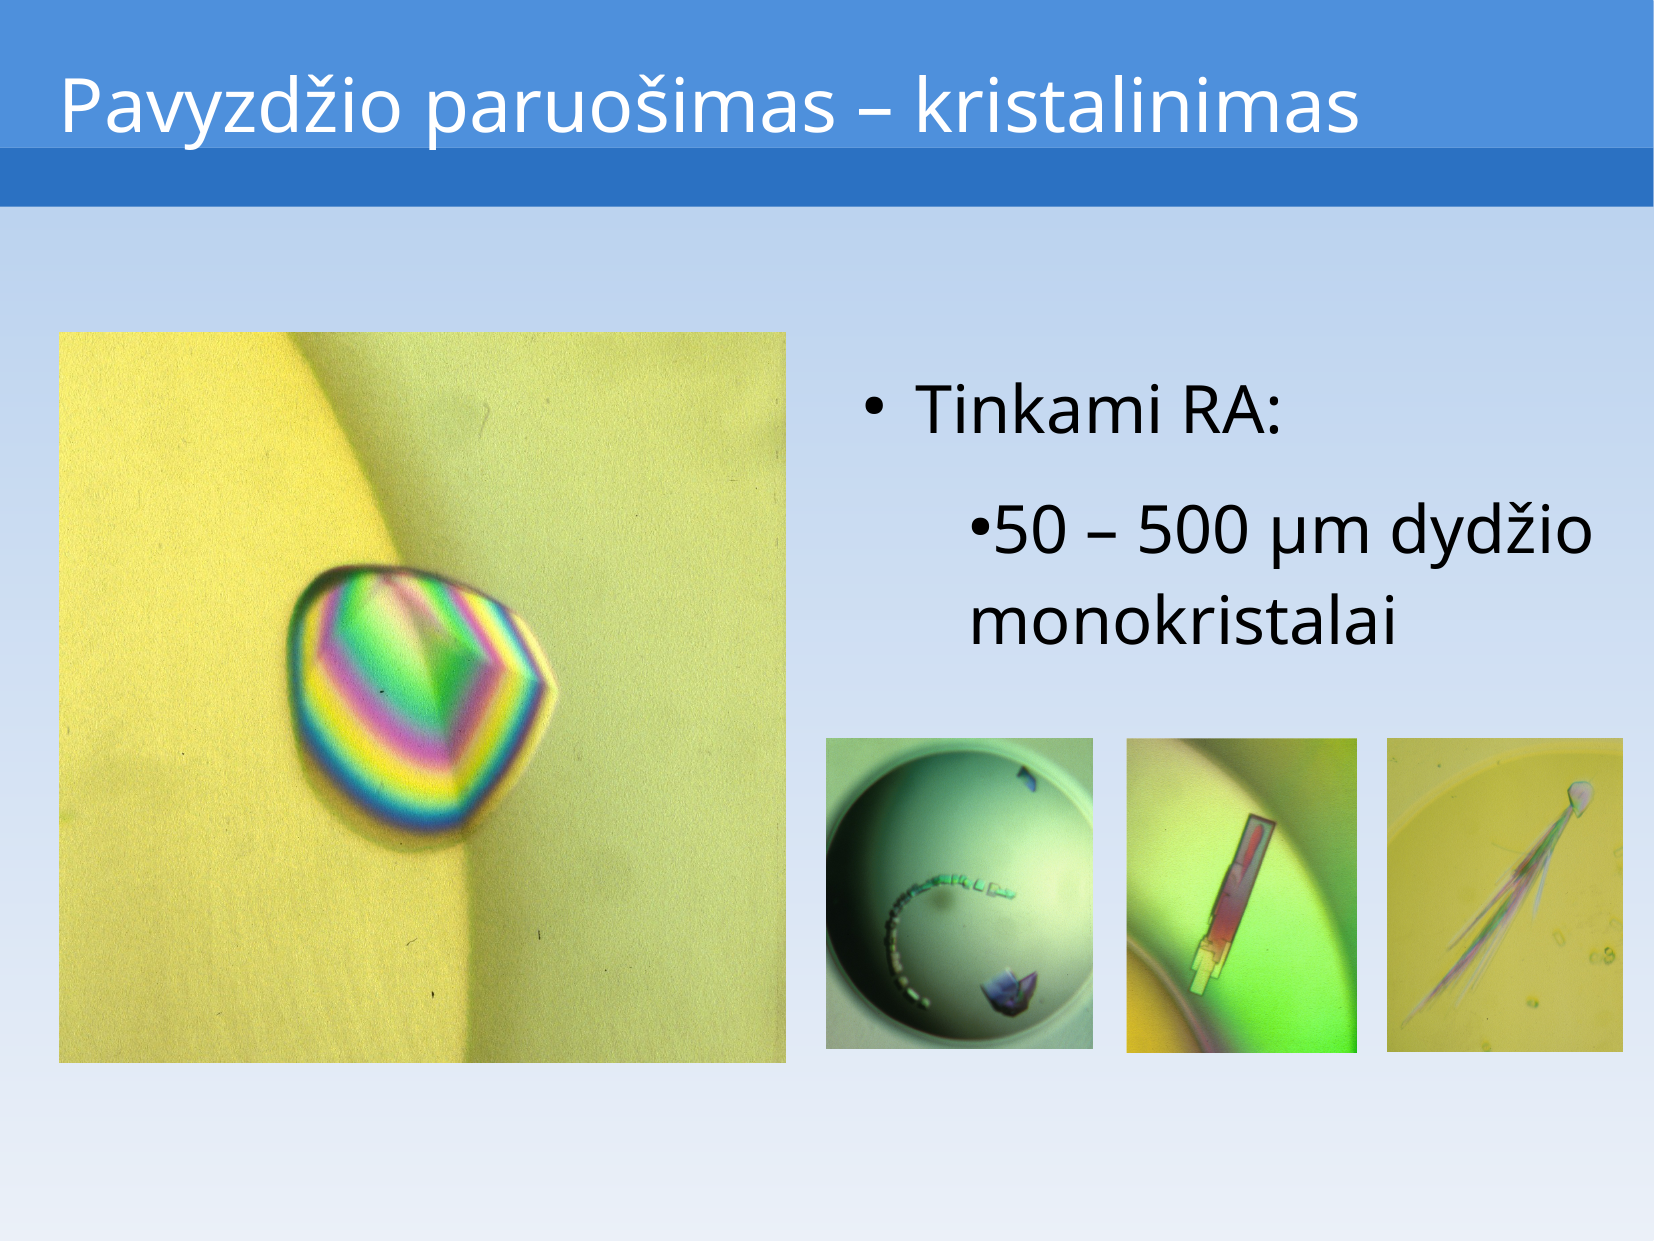

# Pavyzdžio paruošimas – kristalinimas
Tinkami RA:
50 – 500 µm dydžio monokristalai